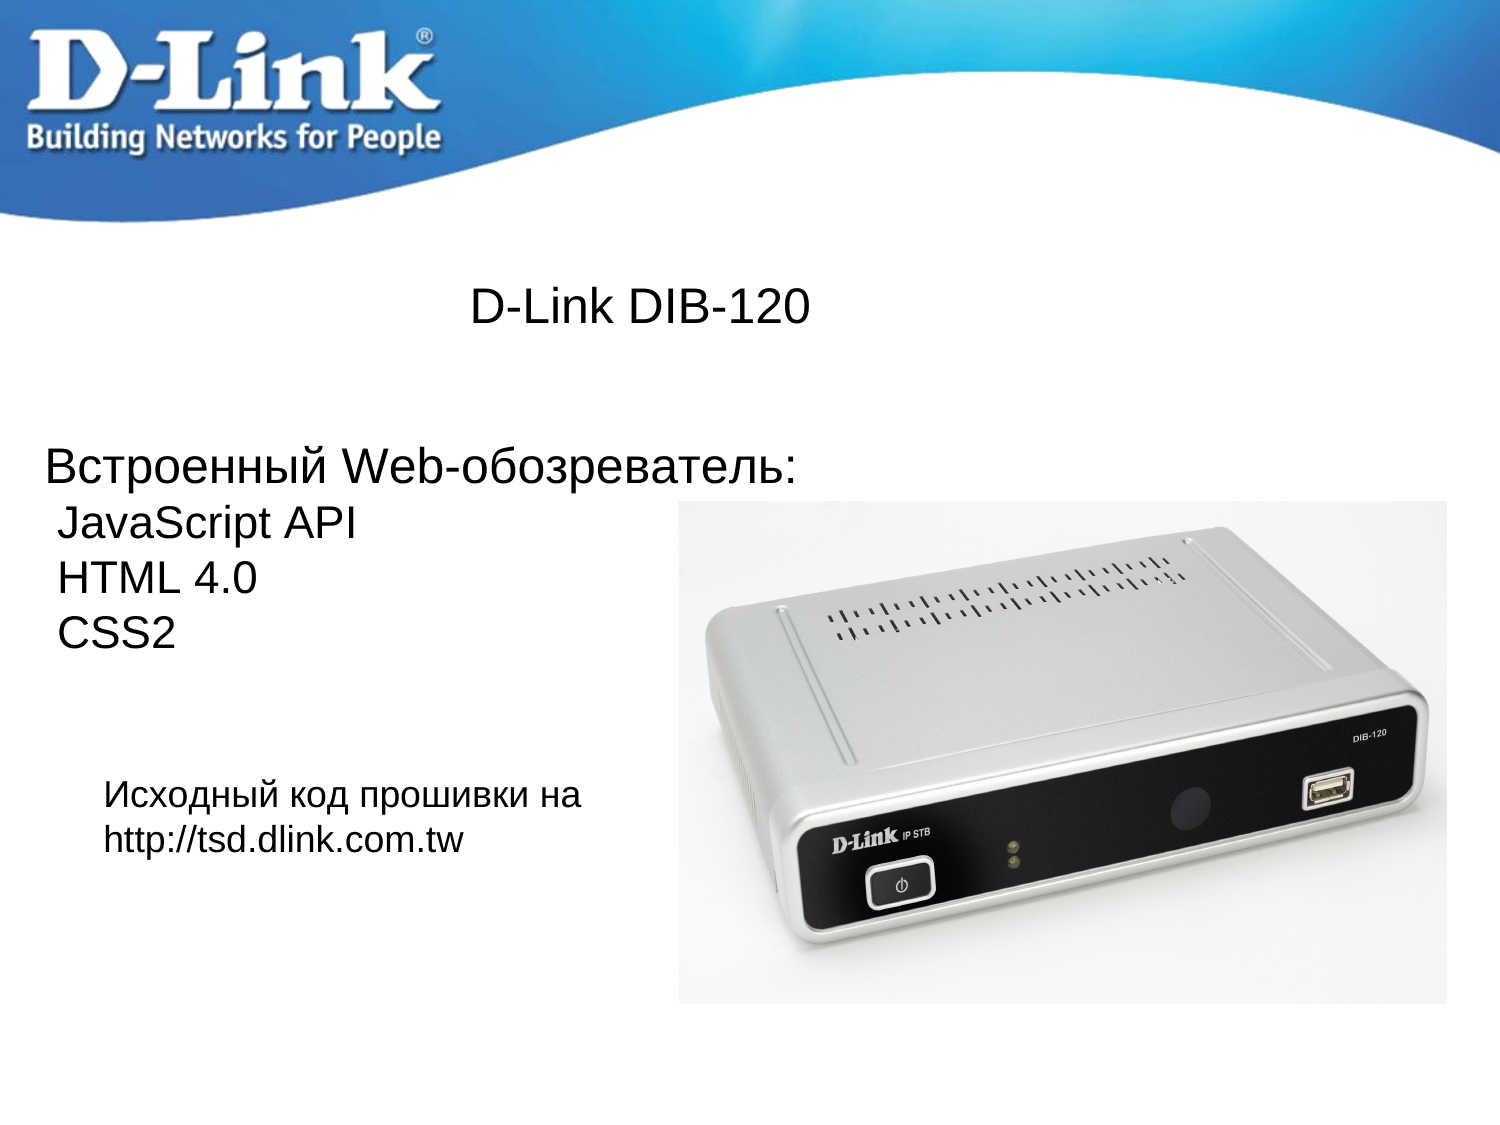

D-Link DIB-120
Встроенный Web-обозреватель:
 JavaScript API
 HTML 4.0
 CSS2
Исходный код прошивки на
http://tsd.dlink.com.tw